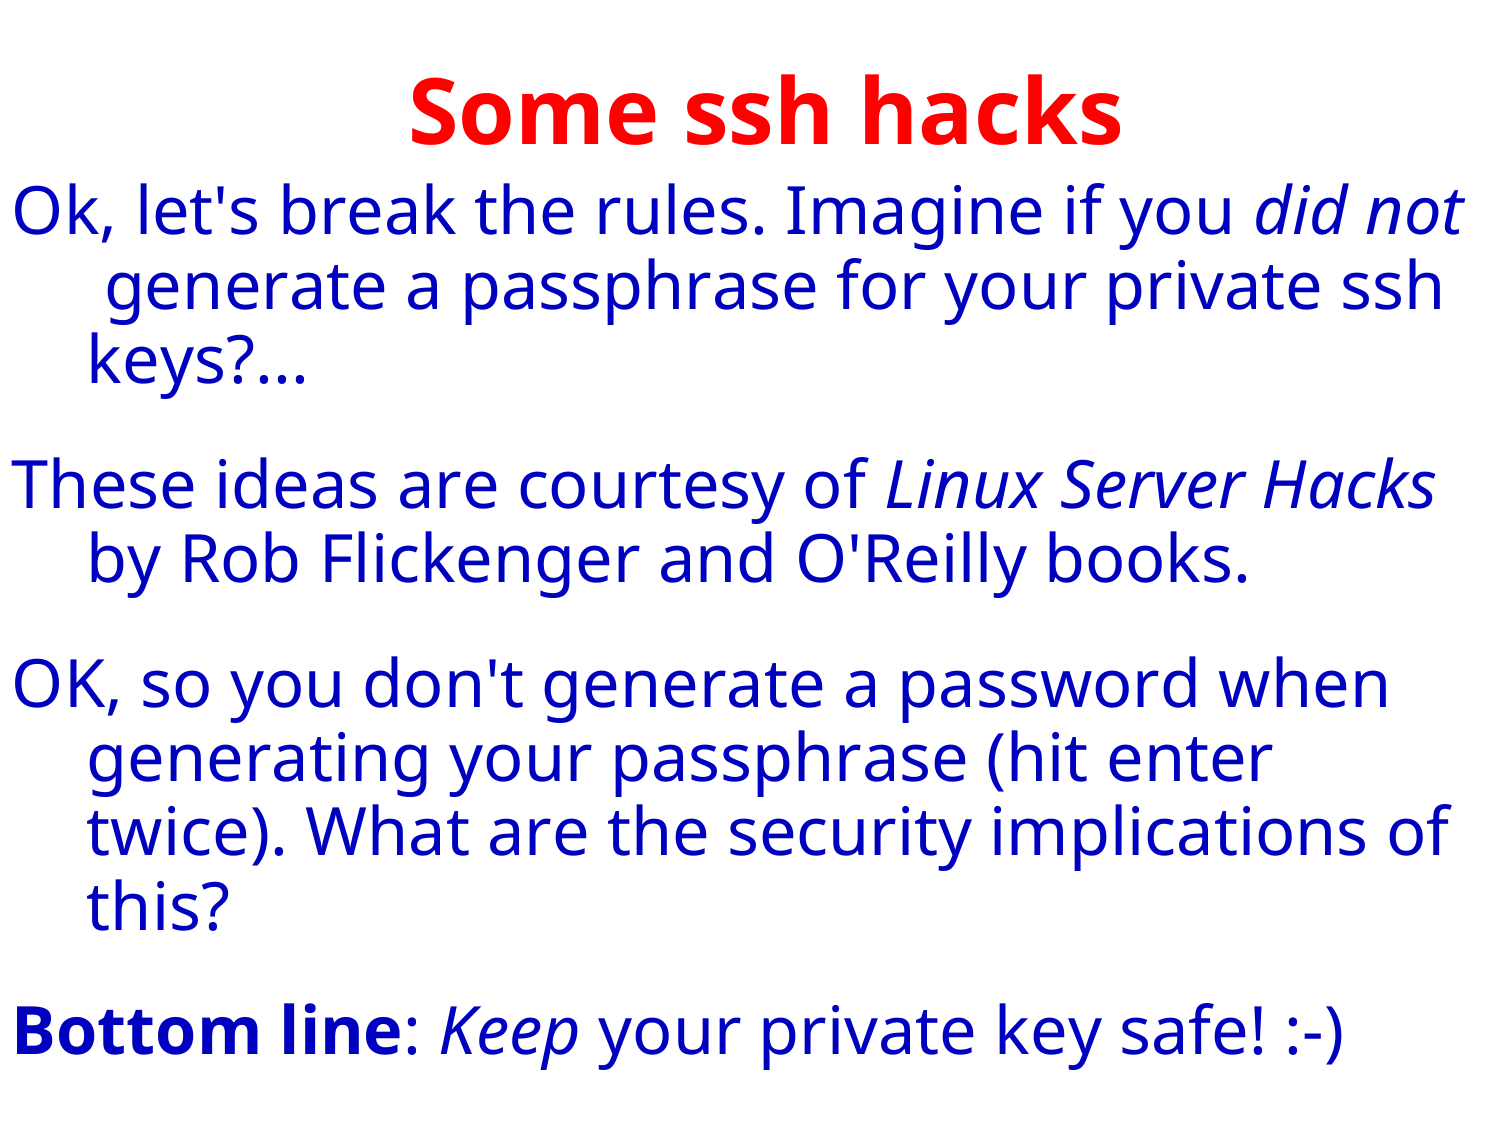

Some ssh hacks
# Ok, let's break the rules. Imagine if you did not generate a passphrase for your private ssh keys?...
These ideas are courtesy of Linux Server Hacks by Rob Flickenger and O'Reilly books.
OK, so you don't generate a password when generating your passphrase (hit enter twice). What are the security implications of this?
Bottom line: Keep your private key safe! :-)
If you were to lose your private key you would need to remove all your public keys from all servers and accounts where they reside!